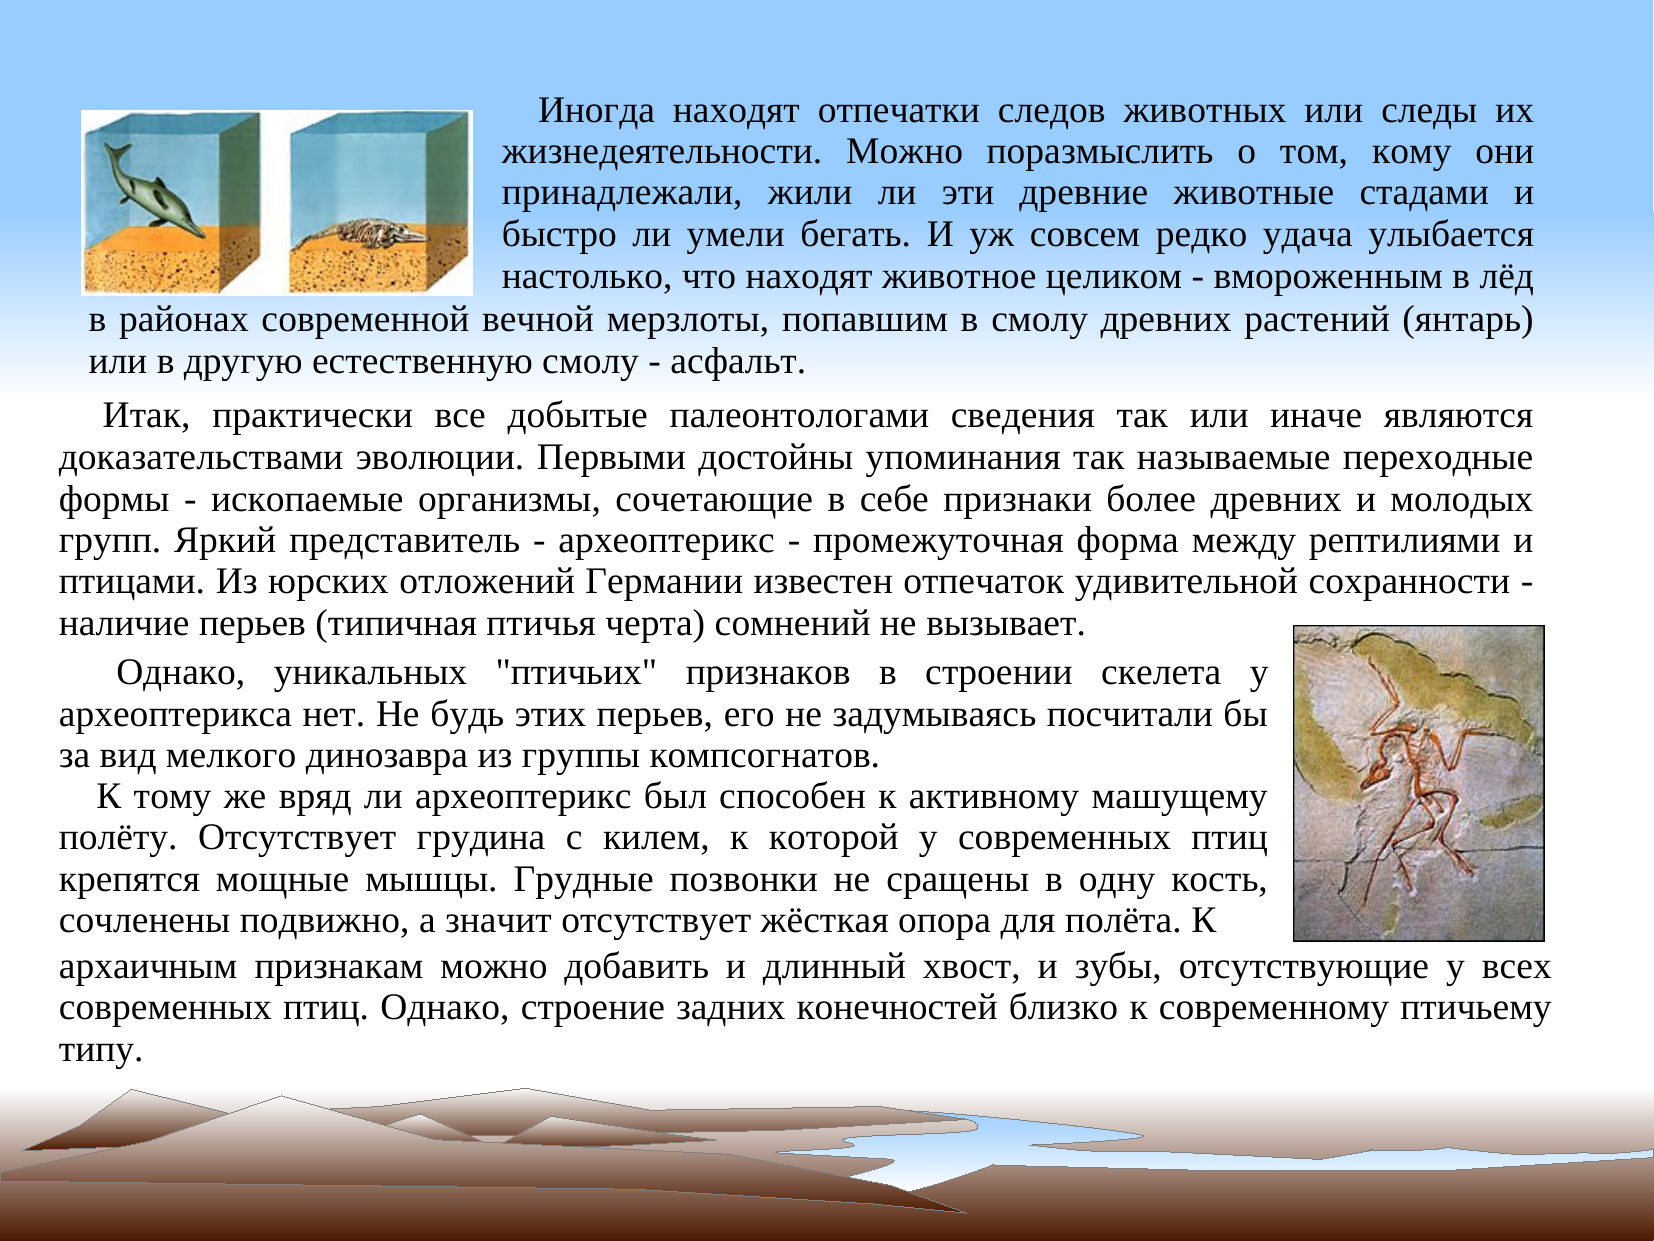

Иногда находят отпечатки следов животных или следы их жизнедеятельности. Можно поразмыслить о том, кому они принадлежали, жили ли эти древние животные стадами и быстро ли умели бегать. И уж совсем редко удача улыбается настолько, что находят животное целиком - вмороженным в лёд
в районах современной вечной мерзлоты, попавшим в смолу древних растений (янтарь) или в другую естественную смолу - асфальт.
 Итак, практически все добытые палеонтологами сведения так или иначе являются доказательствами эволюции. Первыми достойны упоминания так называемые переходные формы - ископаемые организмы, сочетающие в себе признаки более древних и молодых групп. Яркий представитель - археоптерикс - промежуточная форма между рептилиями и птицами. Из юрских отложений Германии известен отпечаток удивительной сохранности - наличие перьев (типичная птичья черта) сомнений не вызывает.
 Однако, уникальных "птичьих" признаков в строении скелета у археоптерикса нет. Не будь этих перьев, его не задумываясь посчитали бы за вид мелкого динозавра из группы компсогнатов.
 К тому же вряд ли археоптерикс был способен к активному машущему полёту. Отсутствует грудина с килем, к которой у современных птиц крепятся мощные мышцы. Грудные позвонки не сращены в одну кость, сочленены подвижно, а значит отсутствует жёсткая опора для полёта. К
архаичным признакам можно добавить и длинный хвост, и зубы, отсутствующие у всех современных птиц. Однако, строение задних конечностей близко к современному птичьему типу.